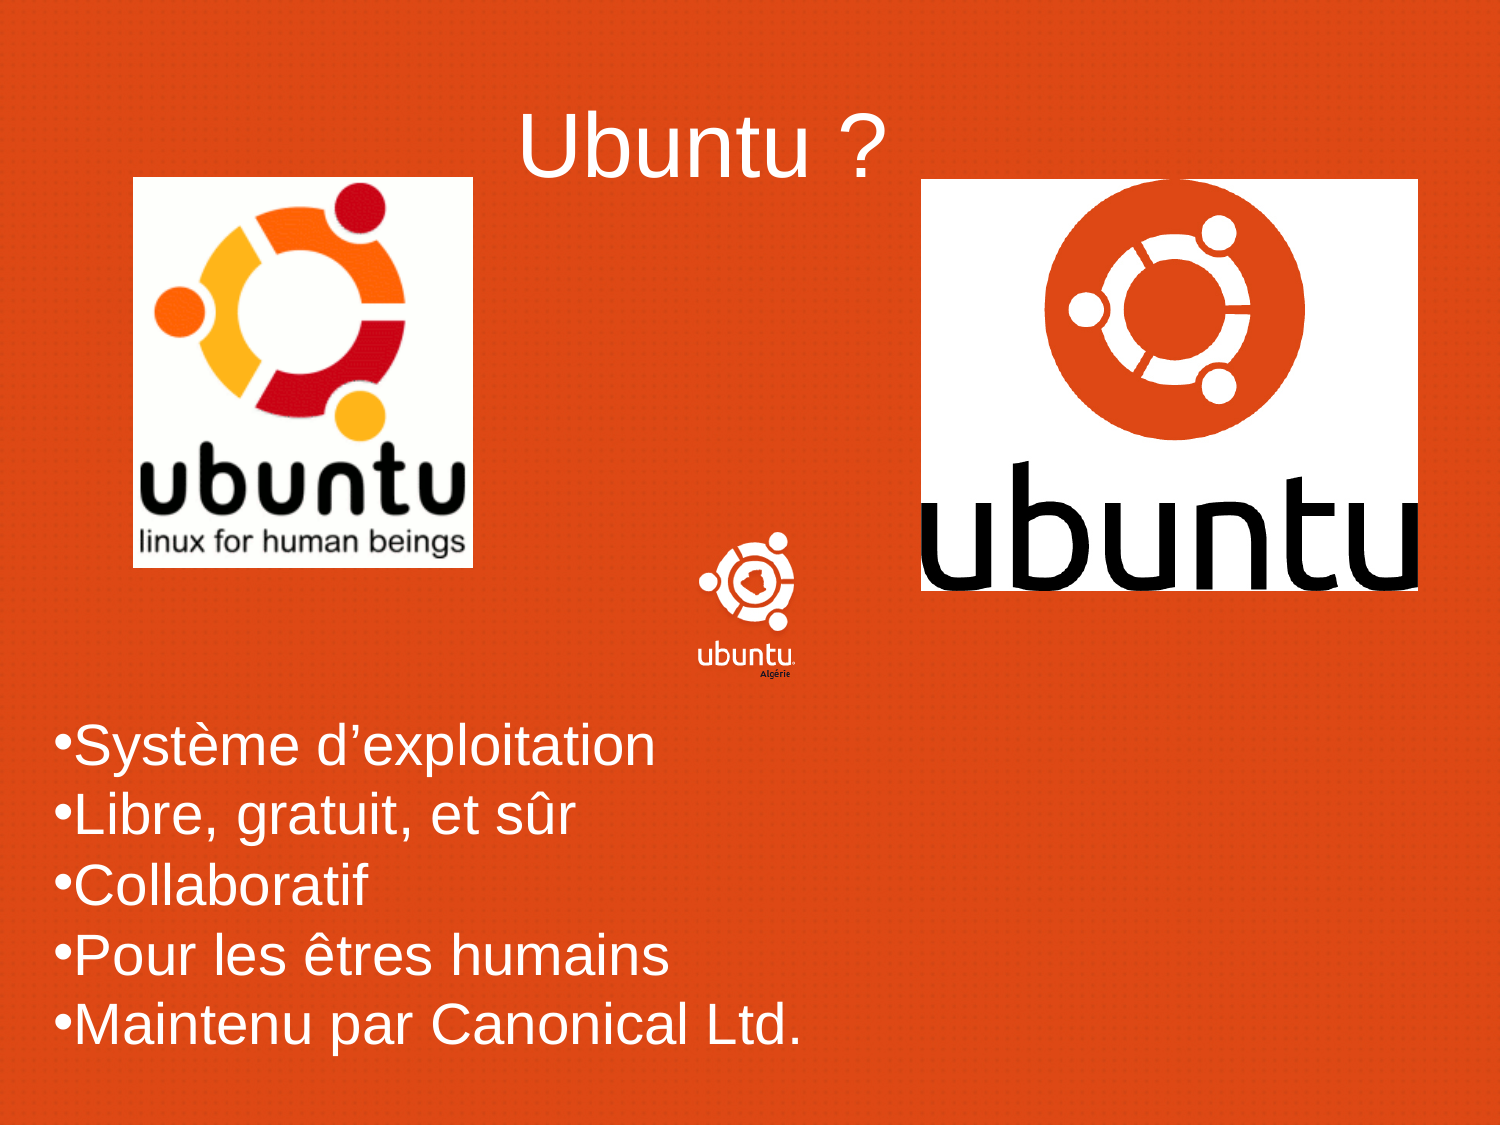

Ubuntu ?
Système d’exploitation
Libre, gratuit, et sûr
Collaboratif
Pour les êtres humains
Maintenu par Canonical Ltd.